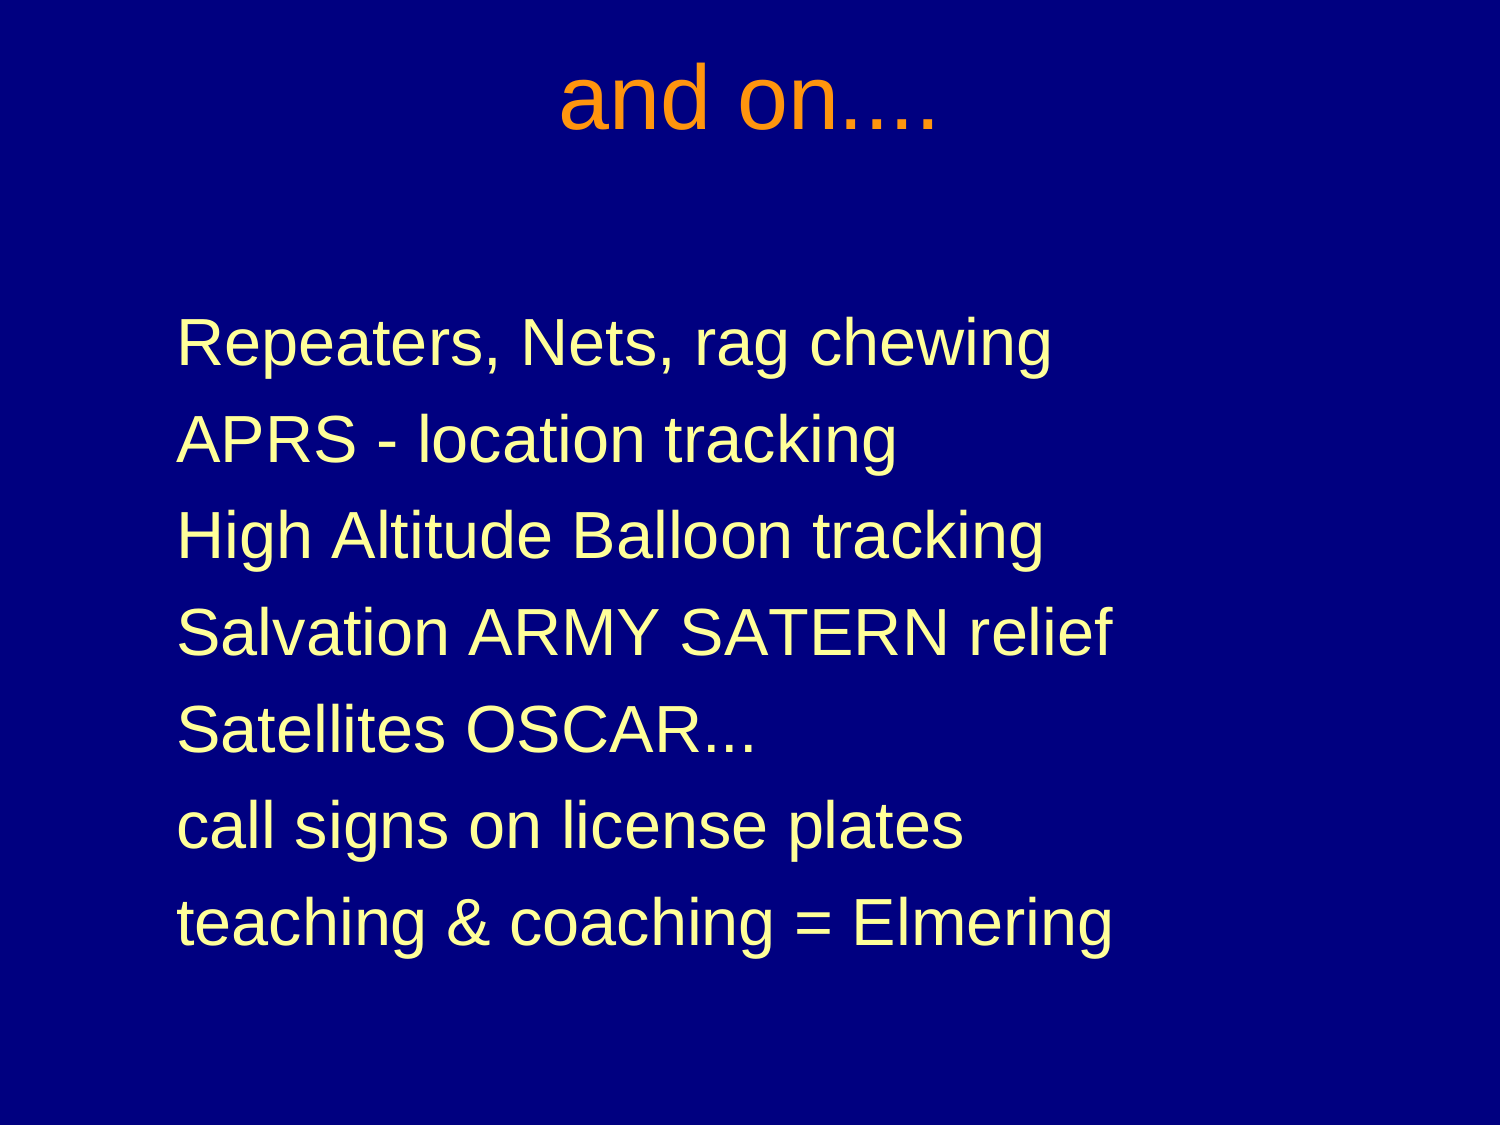

# and on....
Repeaters, Nets, rag chewing
APRS - location tracking
High Altitude Balloon tracking
Salvation ARMY SATERN relief
Satellites OSCAR...
call signs on license plates
teaching & coaching = Elmering